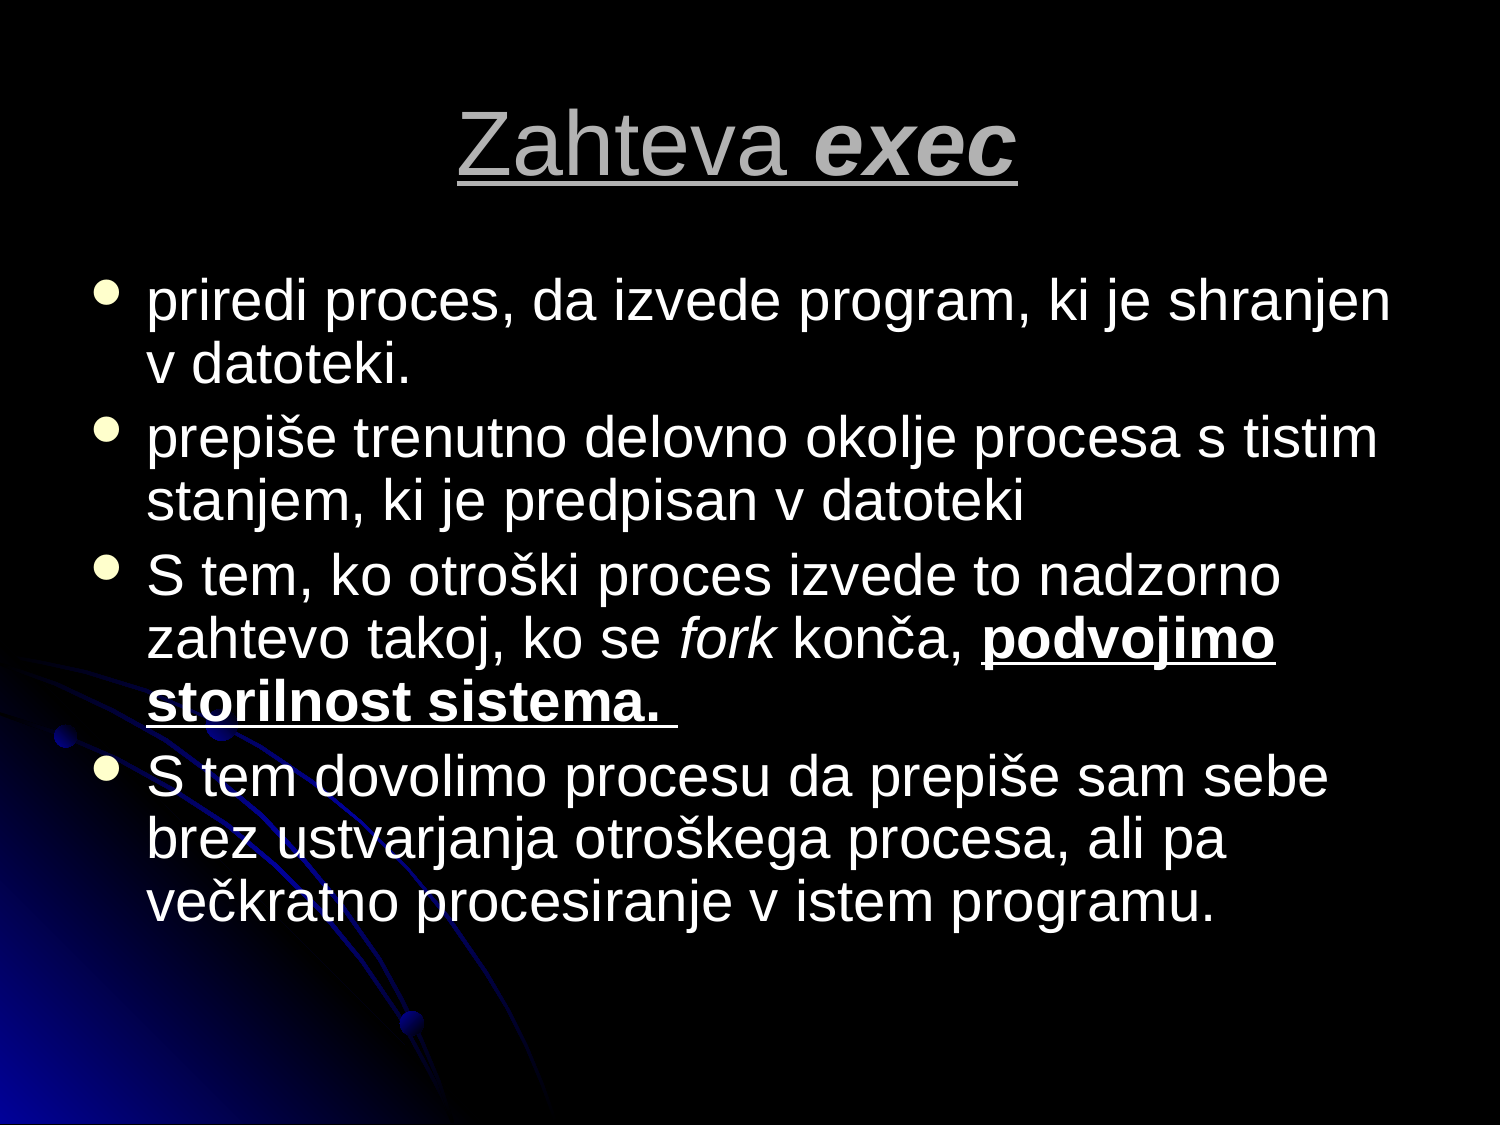

# Zahteva exec
priredi proces, da izvede program, ki je shranjen v datoteki.
prepiše trenutno delovno okolje procesa s tistim stanjem, ki je predpisan v datoteki
S tem, ko otroški proces izvede to nadzorno zahtevo takoj, ko se fork konča, podvojimo storilnost sistema.
S tem dovolimo procesu da prepiše sam sebe brez ustvarjanja otroškega procesa, ali pa večkratno procesiranje v istem programu.